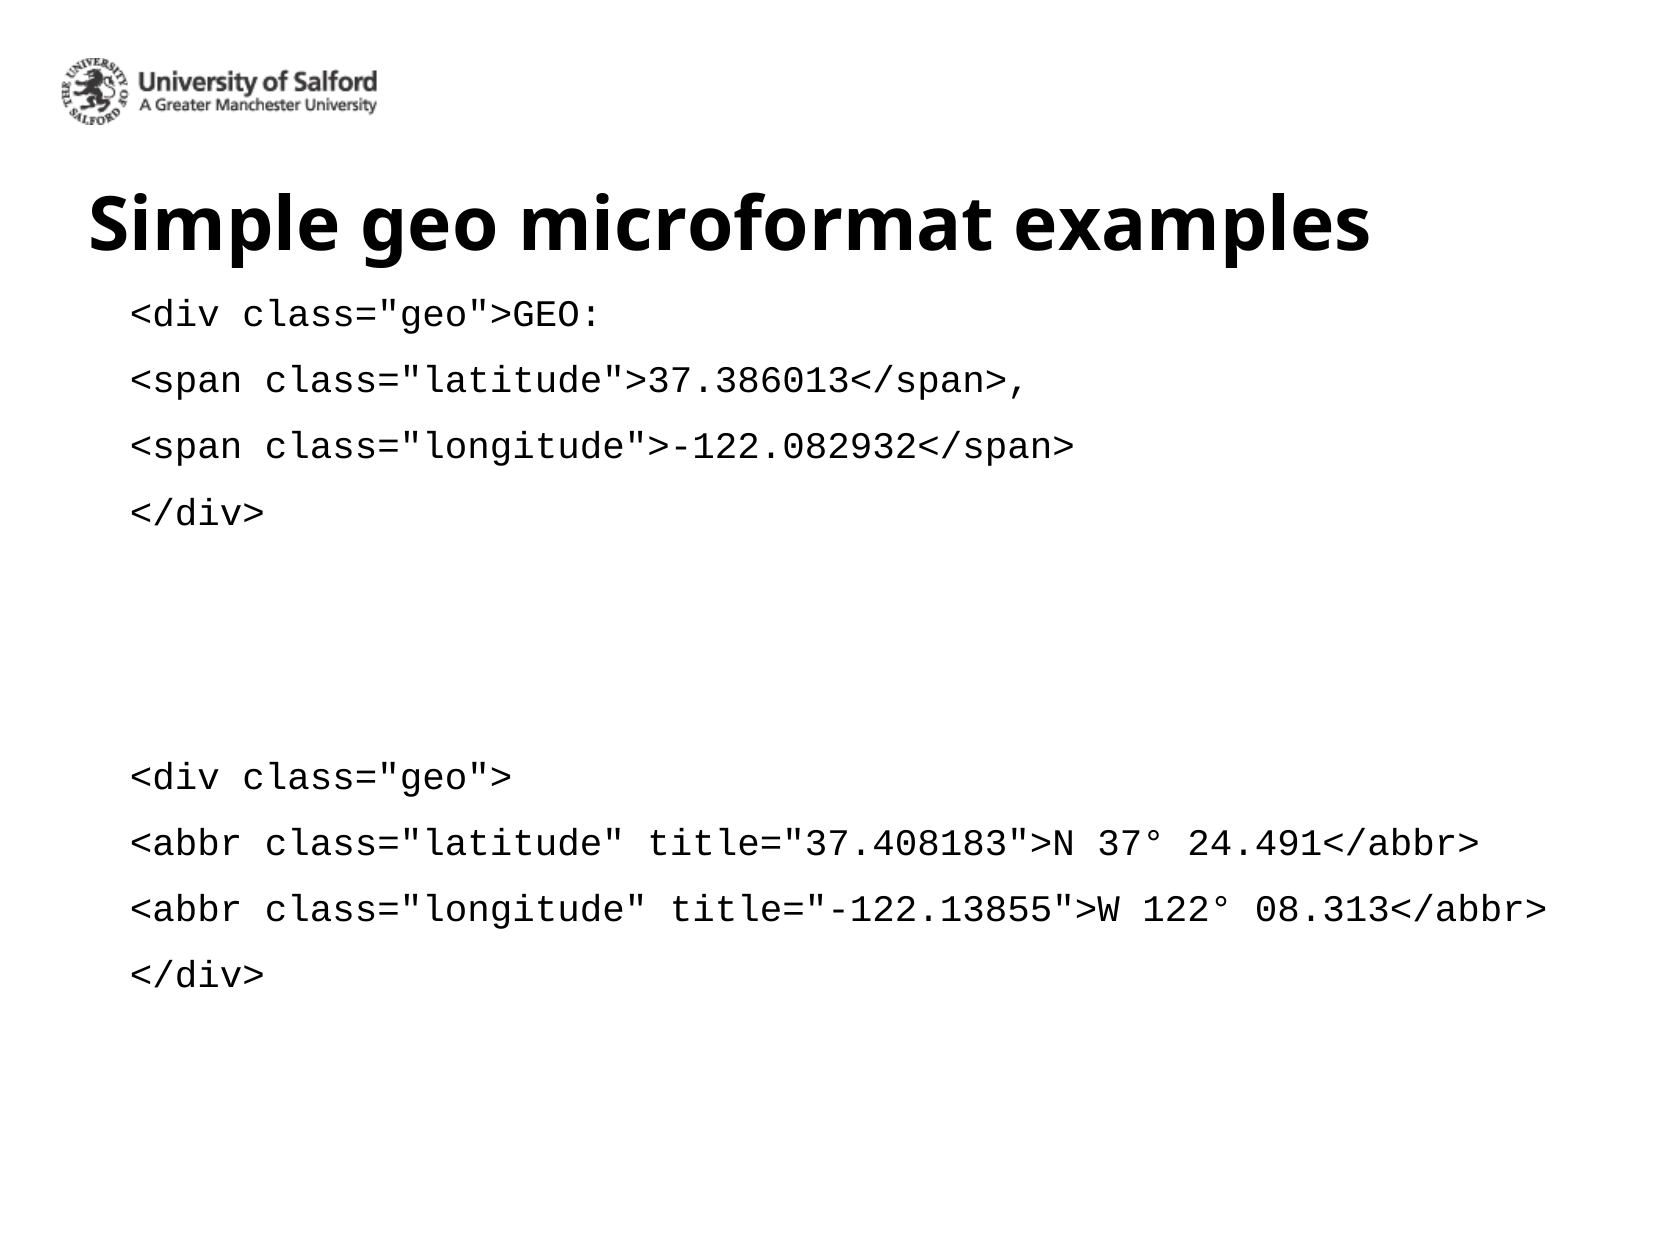

# Simple geo microformat examples
<div class="geo">GEO:
<span class="latitude">37.386013</span>,
<span class="longitude">-122.082932</span>
</div>
<div class="geo">
<abbr class="latitude" title="37.408183">N 37° 24.491</abbr>
<abbr class="longitude" title="-122.13855">W 122° 08.313</abbr>
</div>